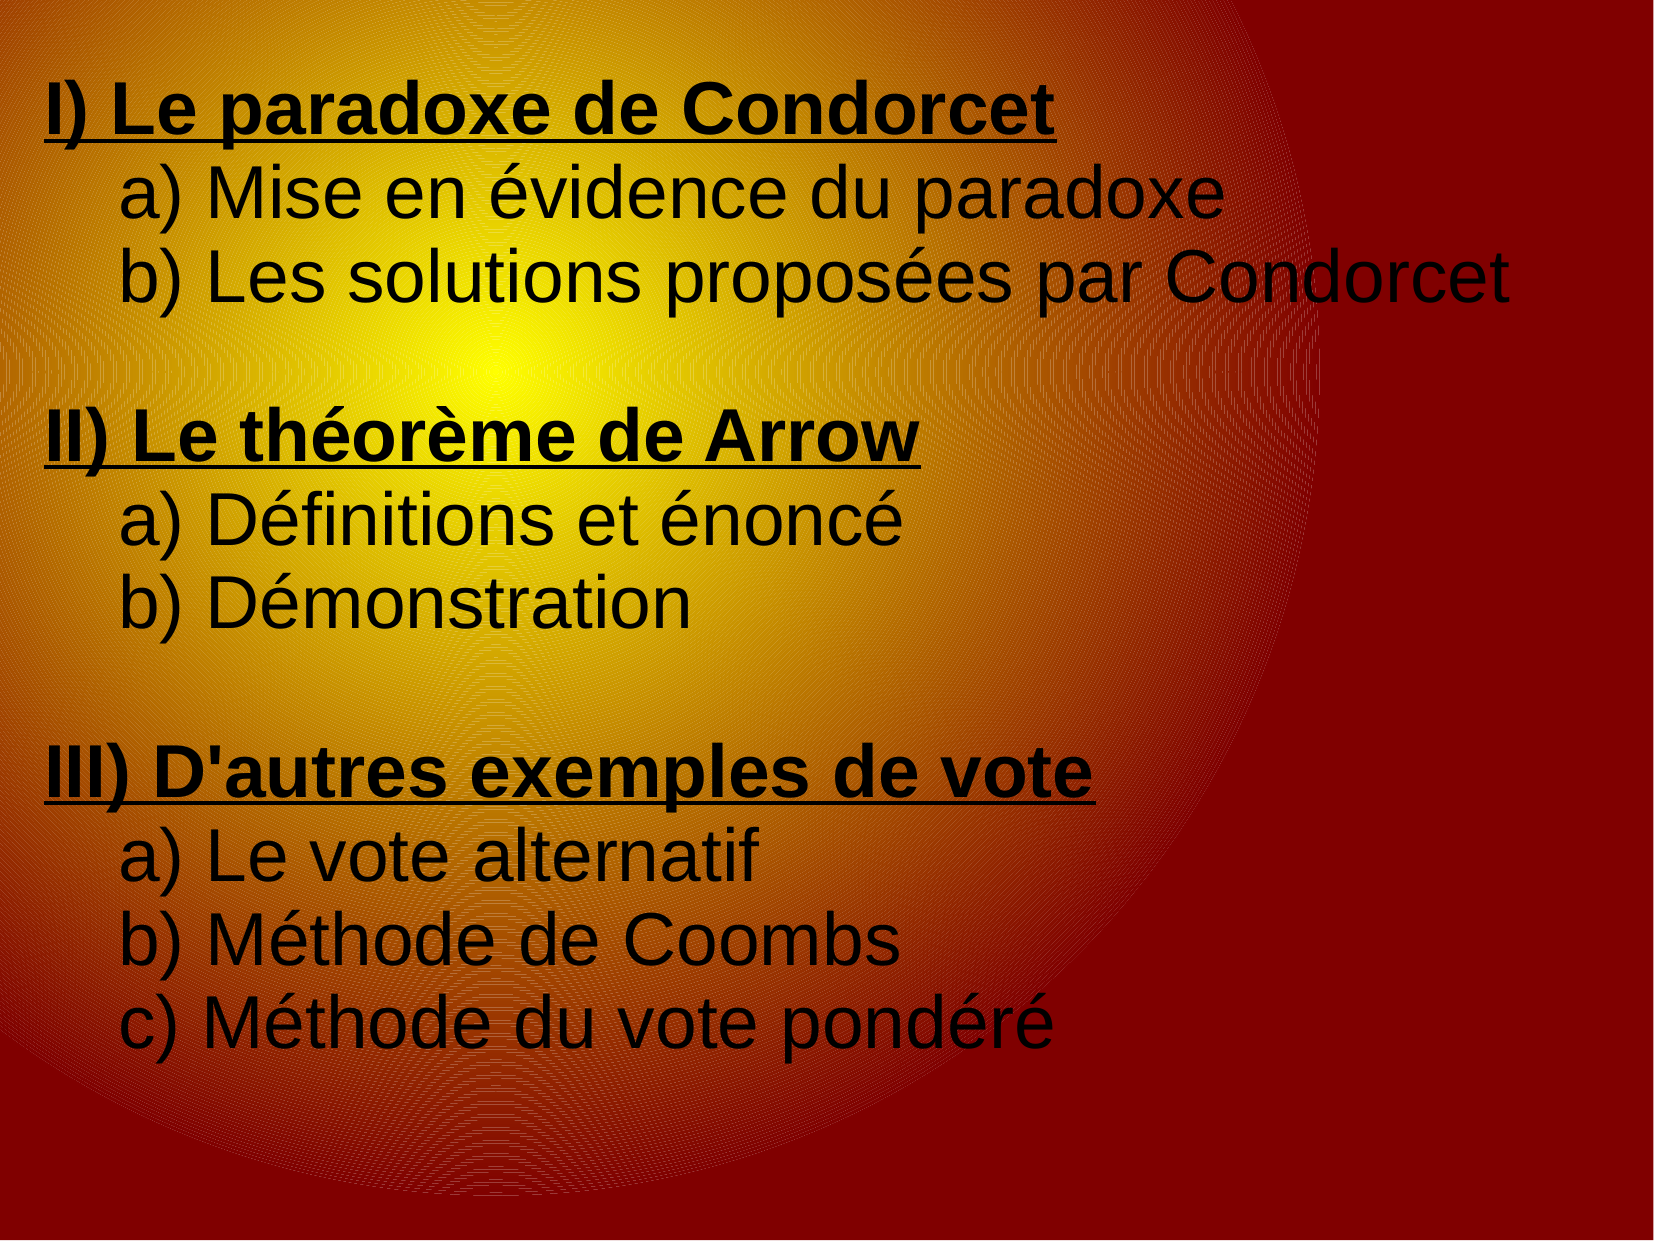

I) Le paradoxe de Condorcet
	a) Mise en évidence du paradoxe
	b) Les solutions proposées par Condorcet
II) Le théorème de Arrow
	a) Définitions et énoncé
	b) Démonstration
III) D'autres exemples de vote
	a) Le vote alternatif
	b) Méthode de Coombs
	c) Méthode du vote pondéré